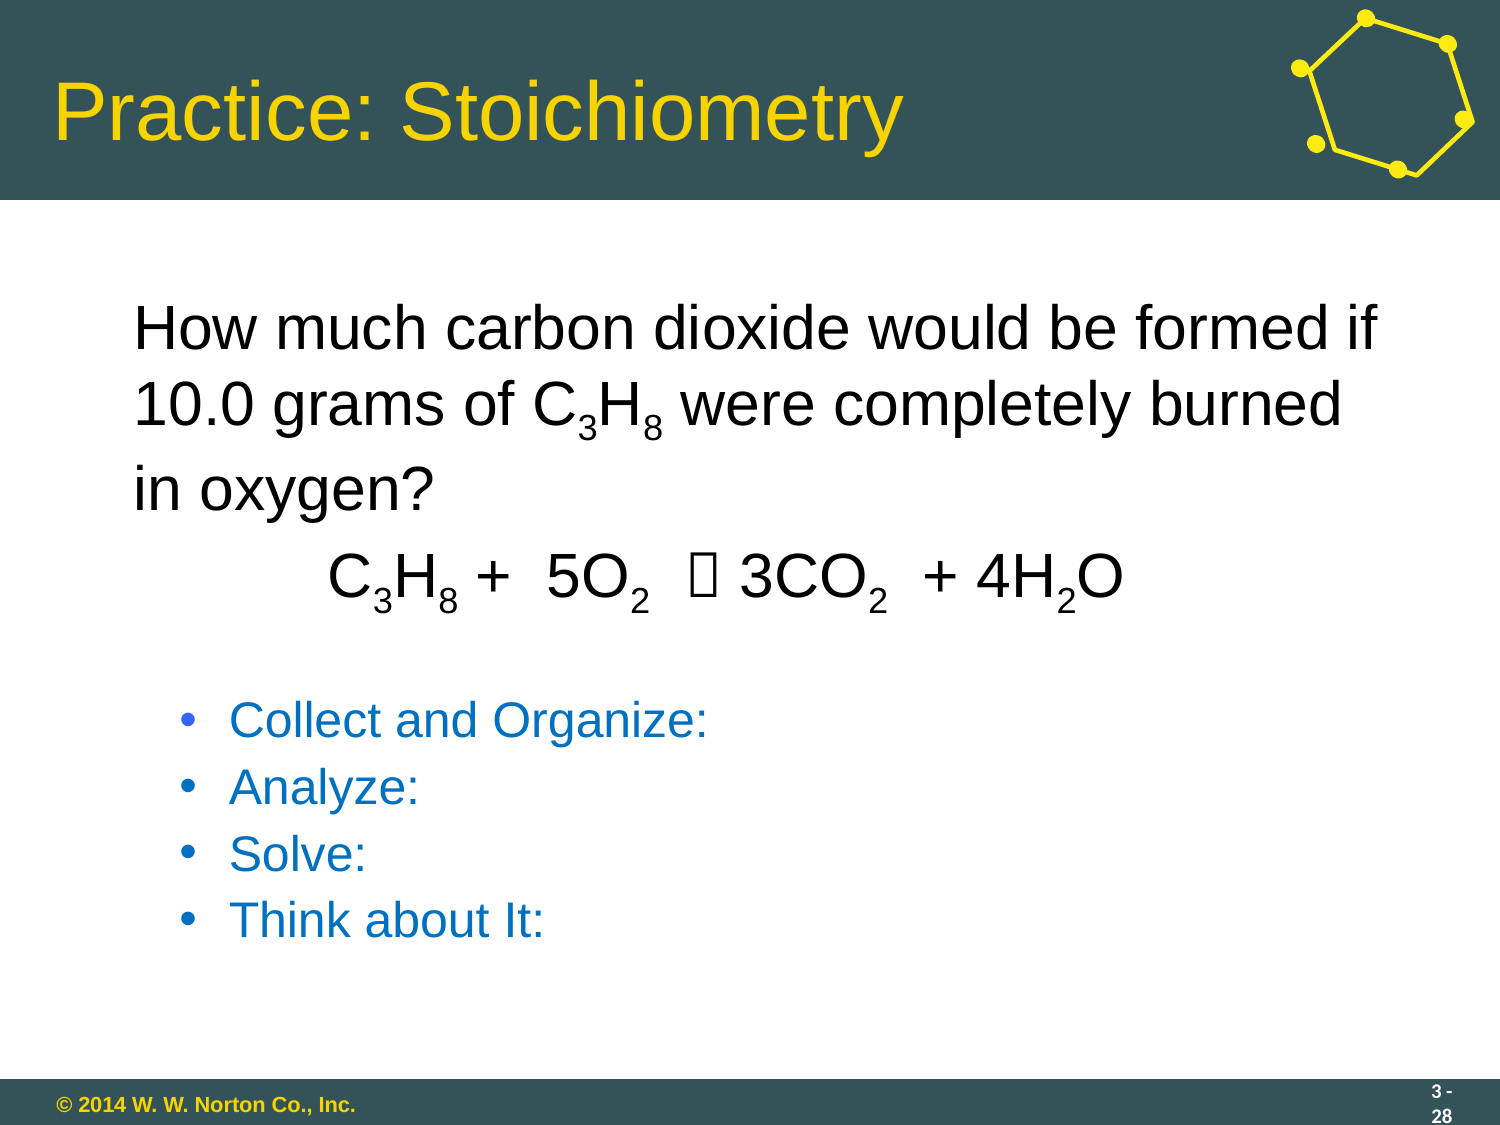

Practice: Stoichiometry
# How much carbon dioxide would be formed if 10.0 grams of C3H8 were completely burned in oxygen?
C3H8 + 5O2  3CO2 + 4H2O
 Collect and Organize:
 Analyze:
 Solve:
 Think about It: